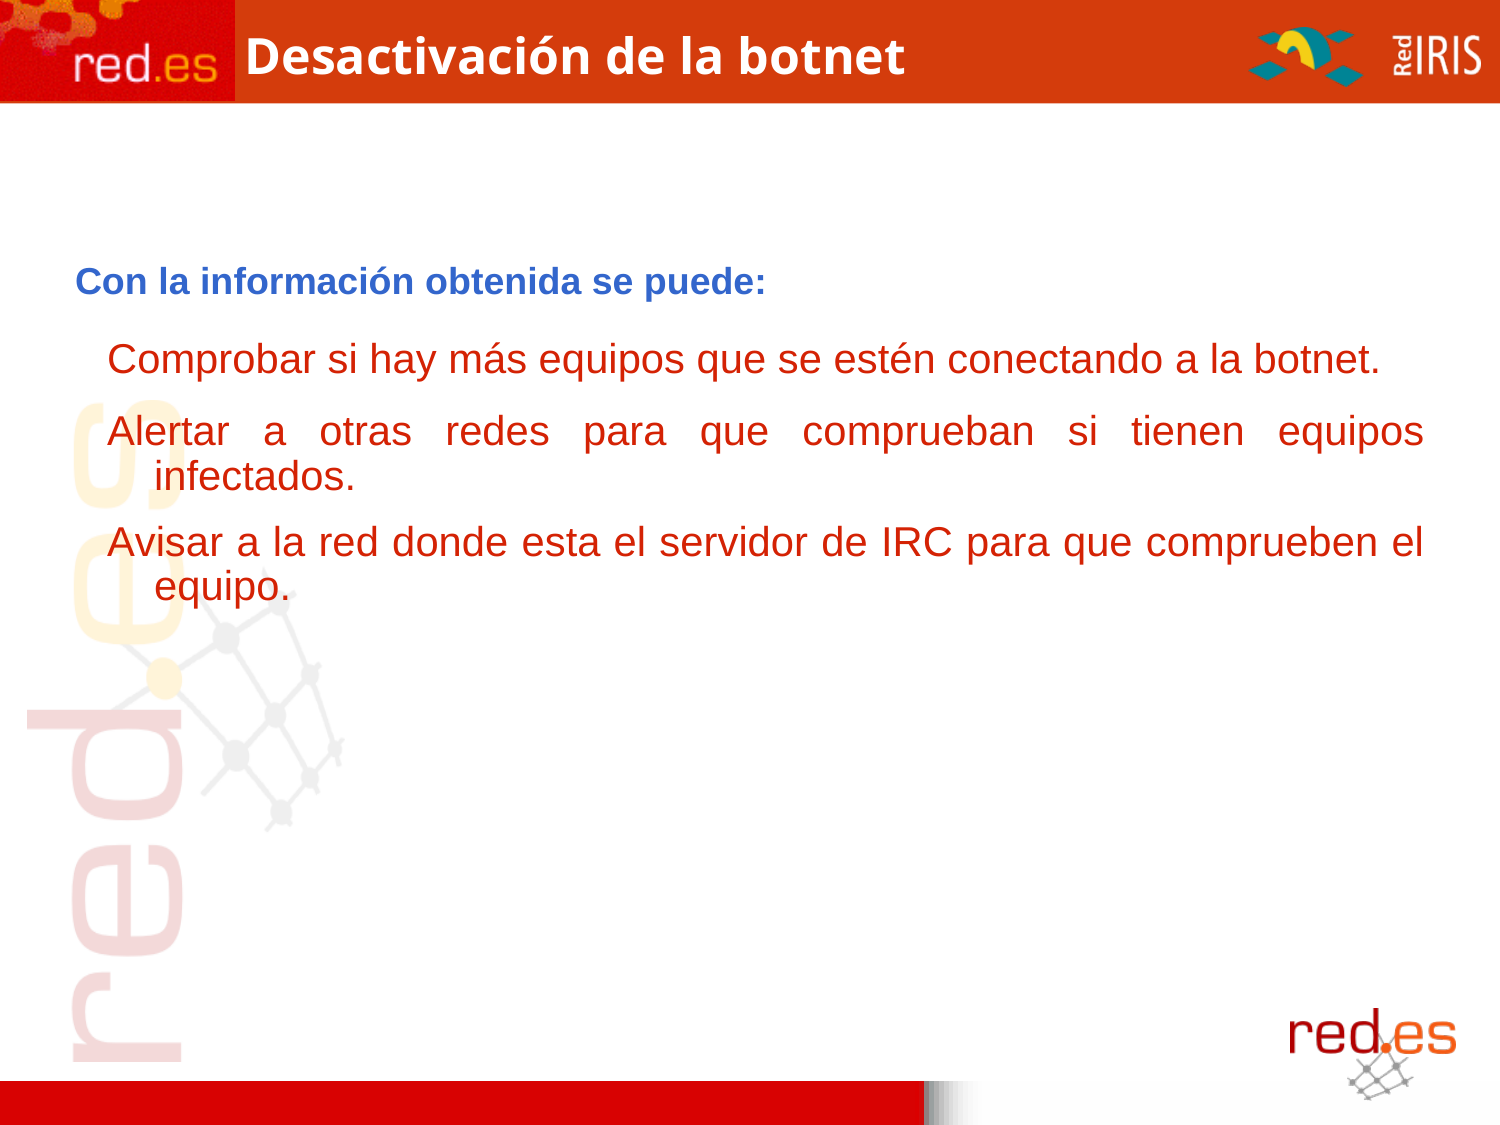

# Desactivación de la botnet
Con la información obtenida se puede:
Comprobar si hay más equipos que se estén conectando a la botnet.
Alertar a otras redes para que comprueban si tienen equipos infectados.
Avisar a la red donde esta el servidor de IRC para que comprueben el equipo.